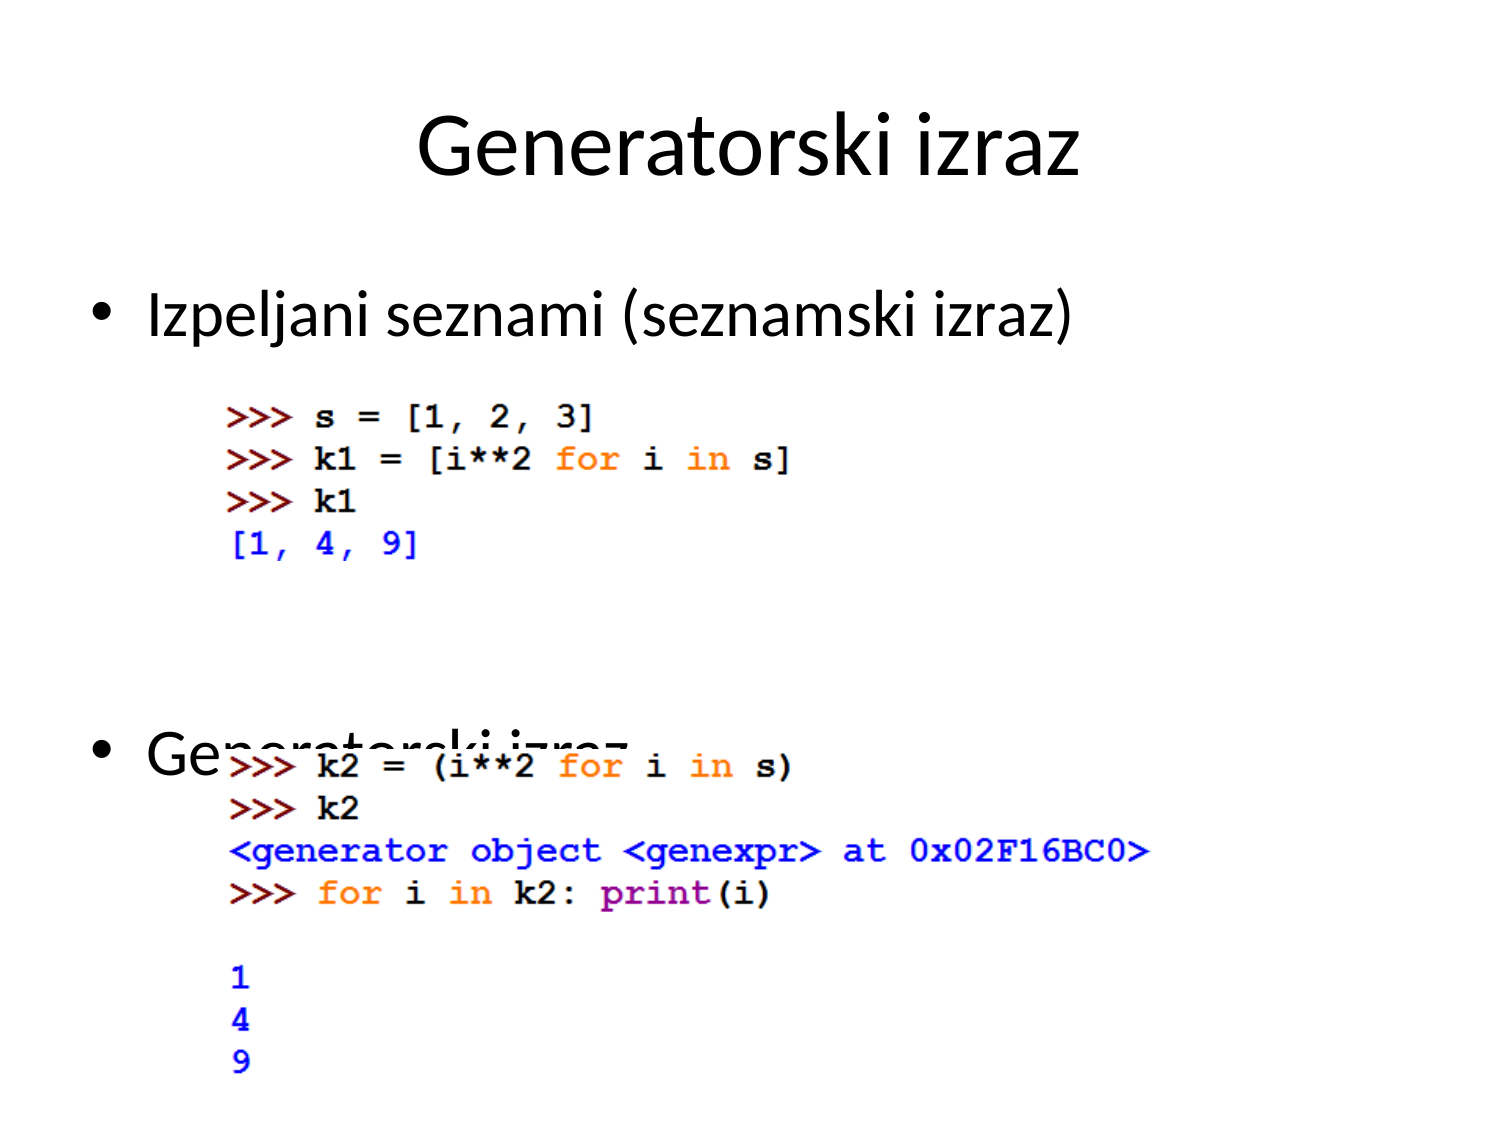

# Generatorski izraz
Izpeljani seznami (seznamski izraz)
Generatorski izraz